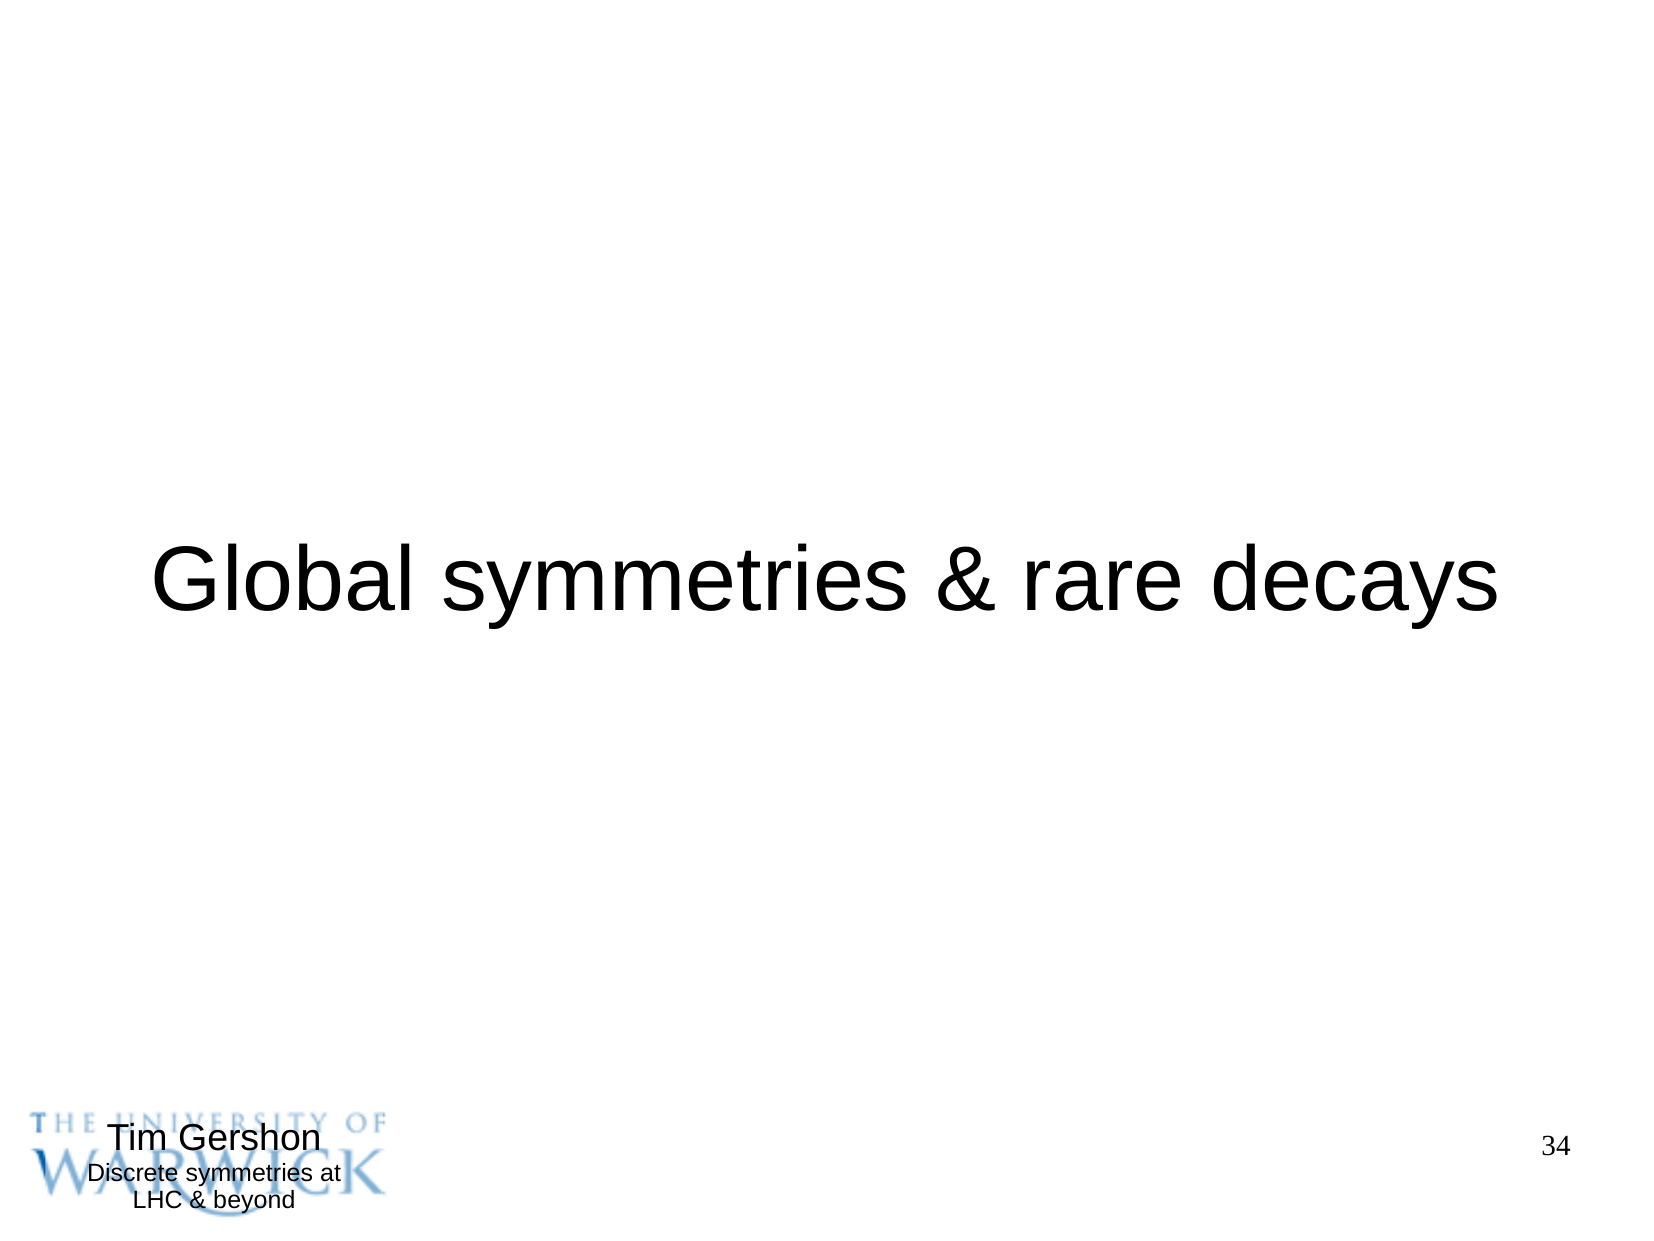

# Global symmetries & rare decays
Tim Gershon
Discrete symmetries at LHC & beyond
34